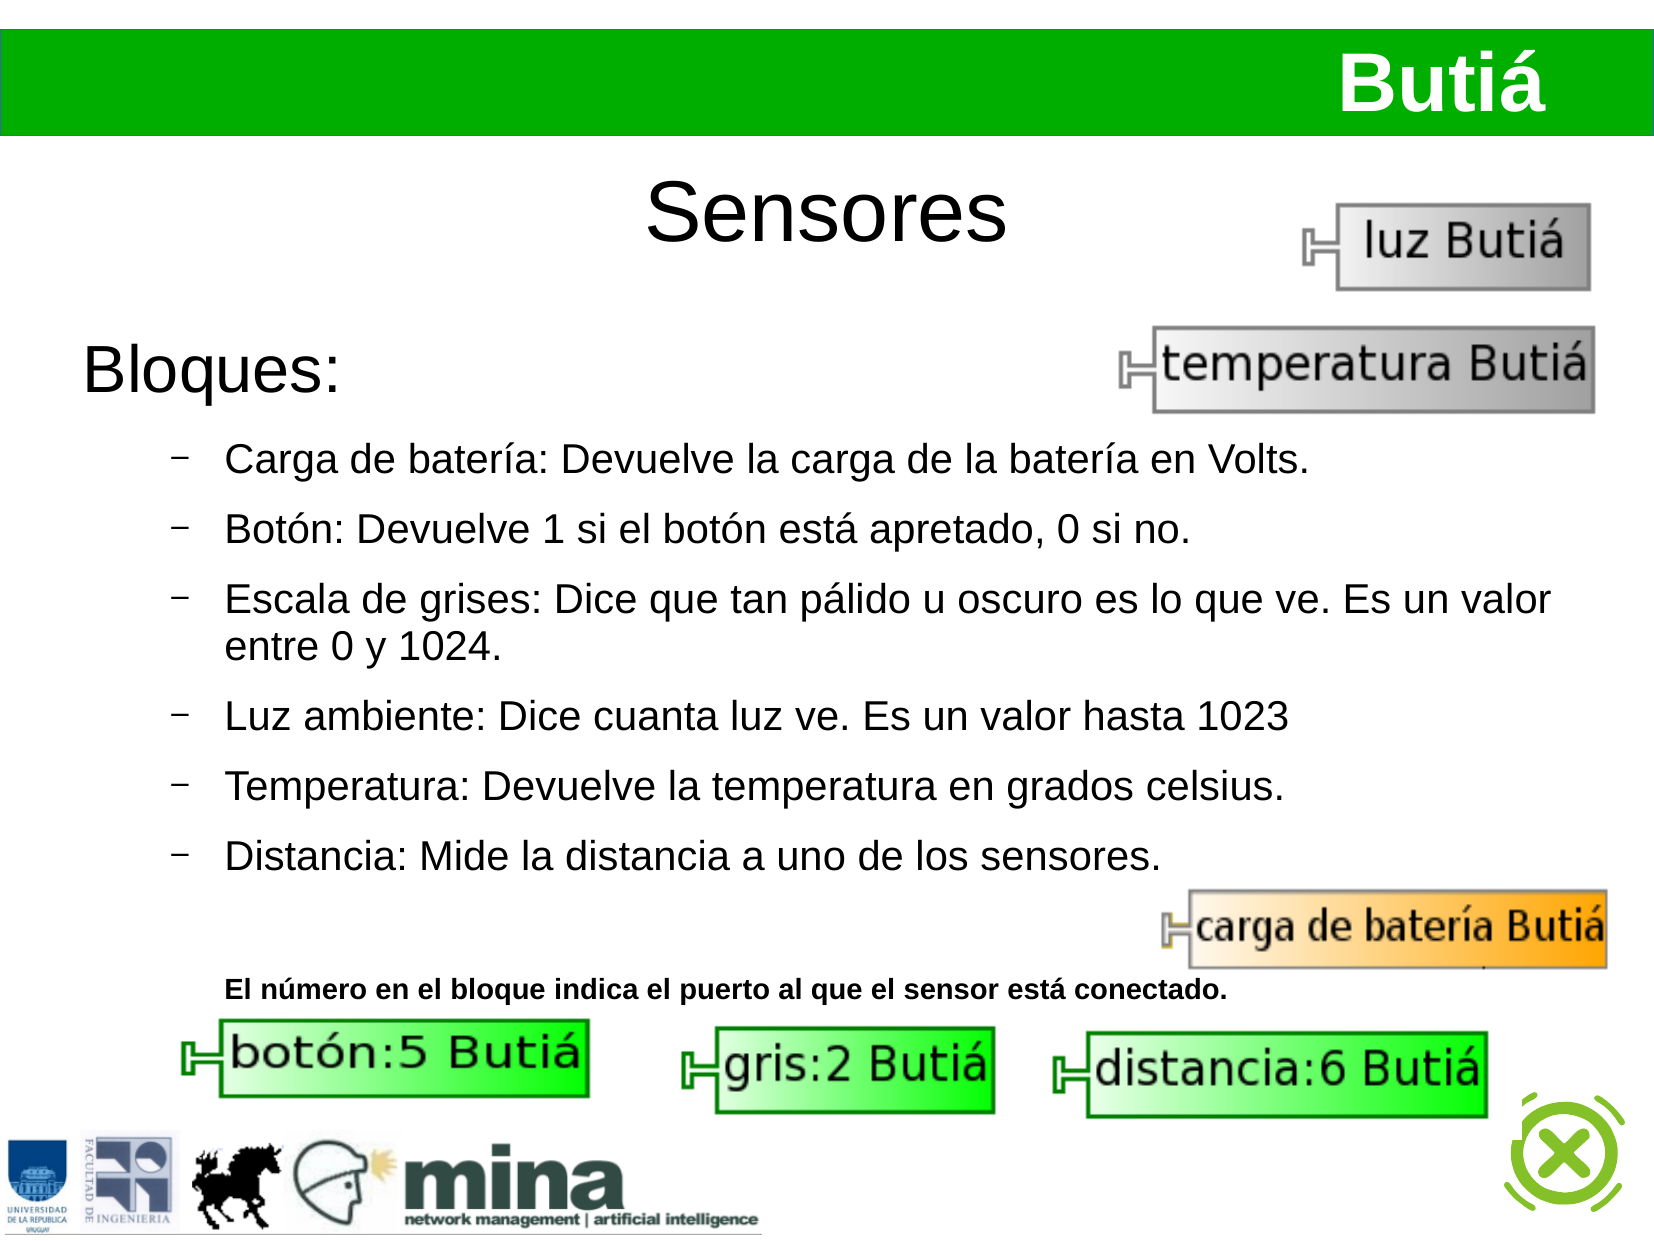

# Sensores
Bloques:
Carga de batería: Devuelve la carga de la batería en Volts.
Botón: Devuelve 1 si el botón está apretado, 0 si no.
Escala de grises: Dice que tan pálido u oscuro es lo que ve. Es un valor entre 0 y 1024.
Luz ambiente: Dice cuanta luz ve. Es un valor hasta 1023
Temperatura: Devuelve la temperatura en grados celsius.
Distancia: Mide la distancia a uno de los sensores.
El número en el bloque indica el puerto al que el sensor está conectado.